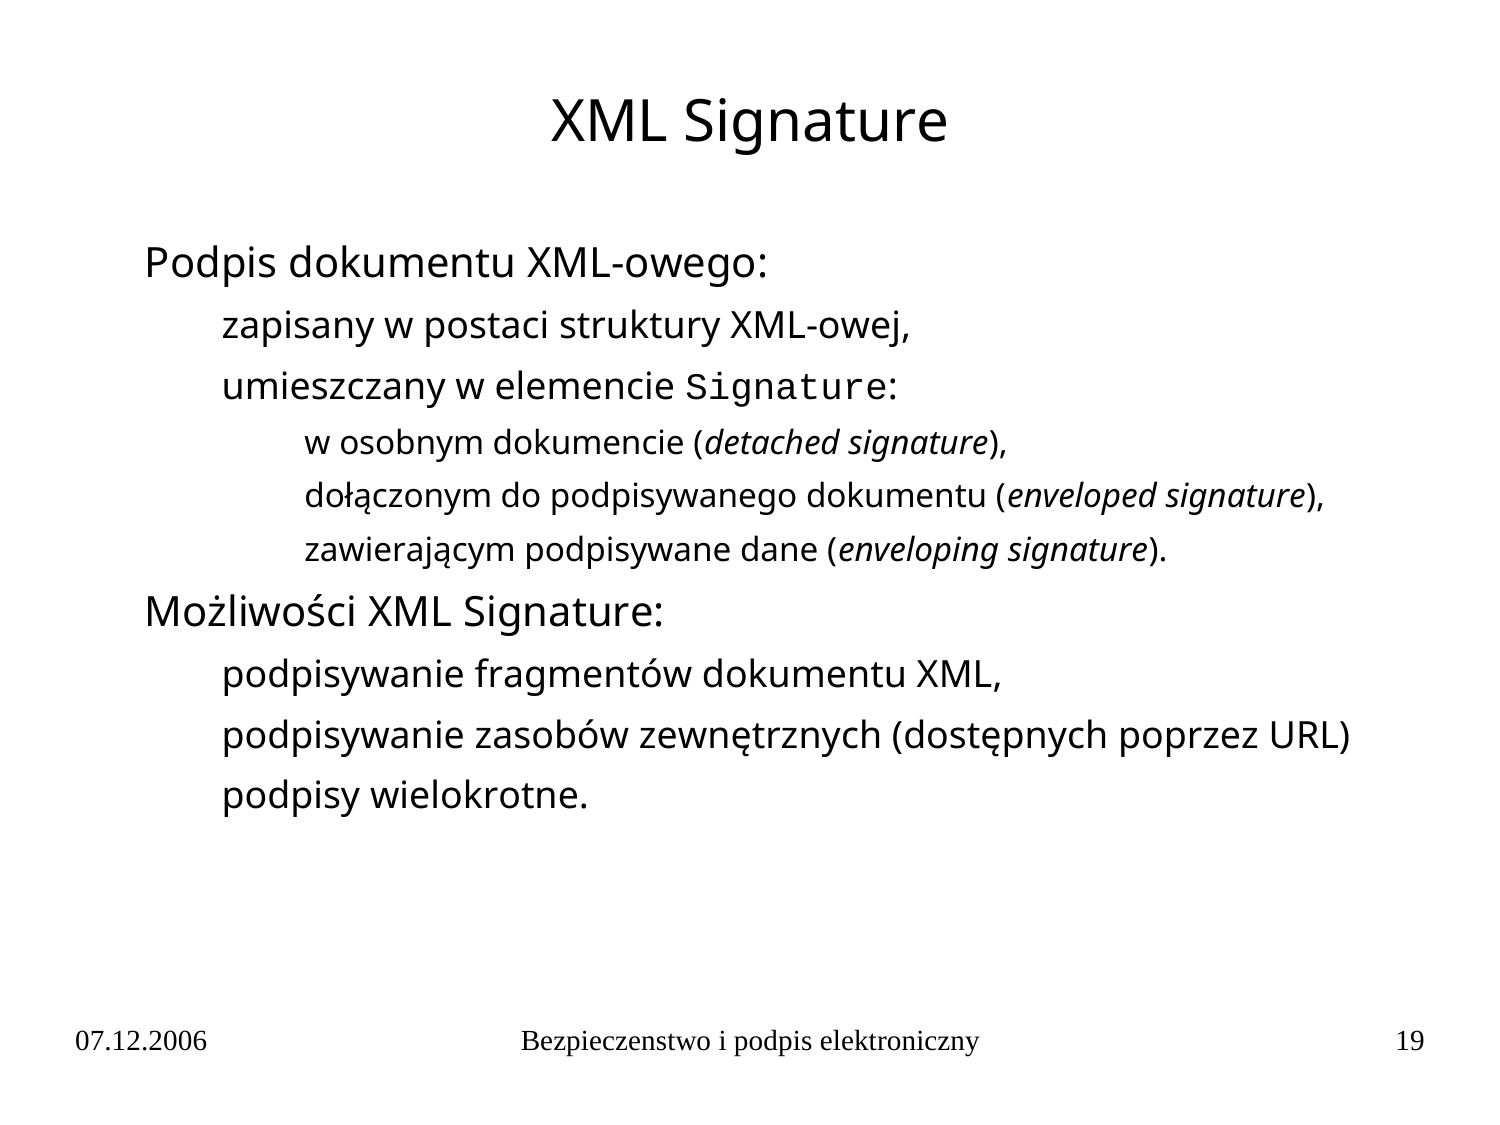

# XML Signature
Podpis dokumentu XML-owego:
zapisany w postaci struktury XML-owej,
umieszczany w elemencie Signature:
w osobnym dokumencie (detached signature),
dołączonym do podpisywanego dokumentu (enveloped signature),
zawierającym podpisywane dane (enveloping signature).
Możliwości XML Signature:
podpisywanie fragmentów dokumentu XML,
podpisywanie zasobów zewnętrznych (dostępnych poprzez URL)
podpisy wielokrotne.
07.12.2006
Bezpieczenstwo i podpis elektroniczny
19